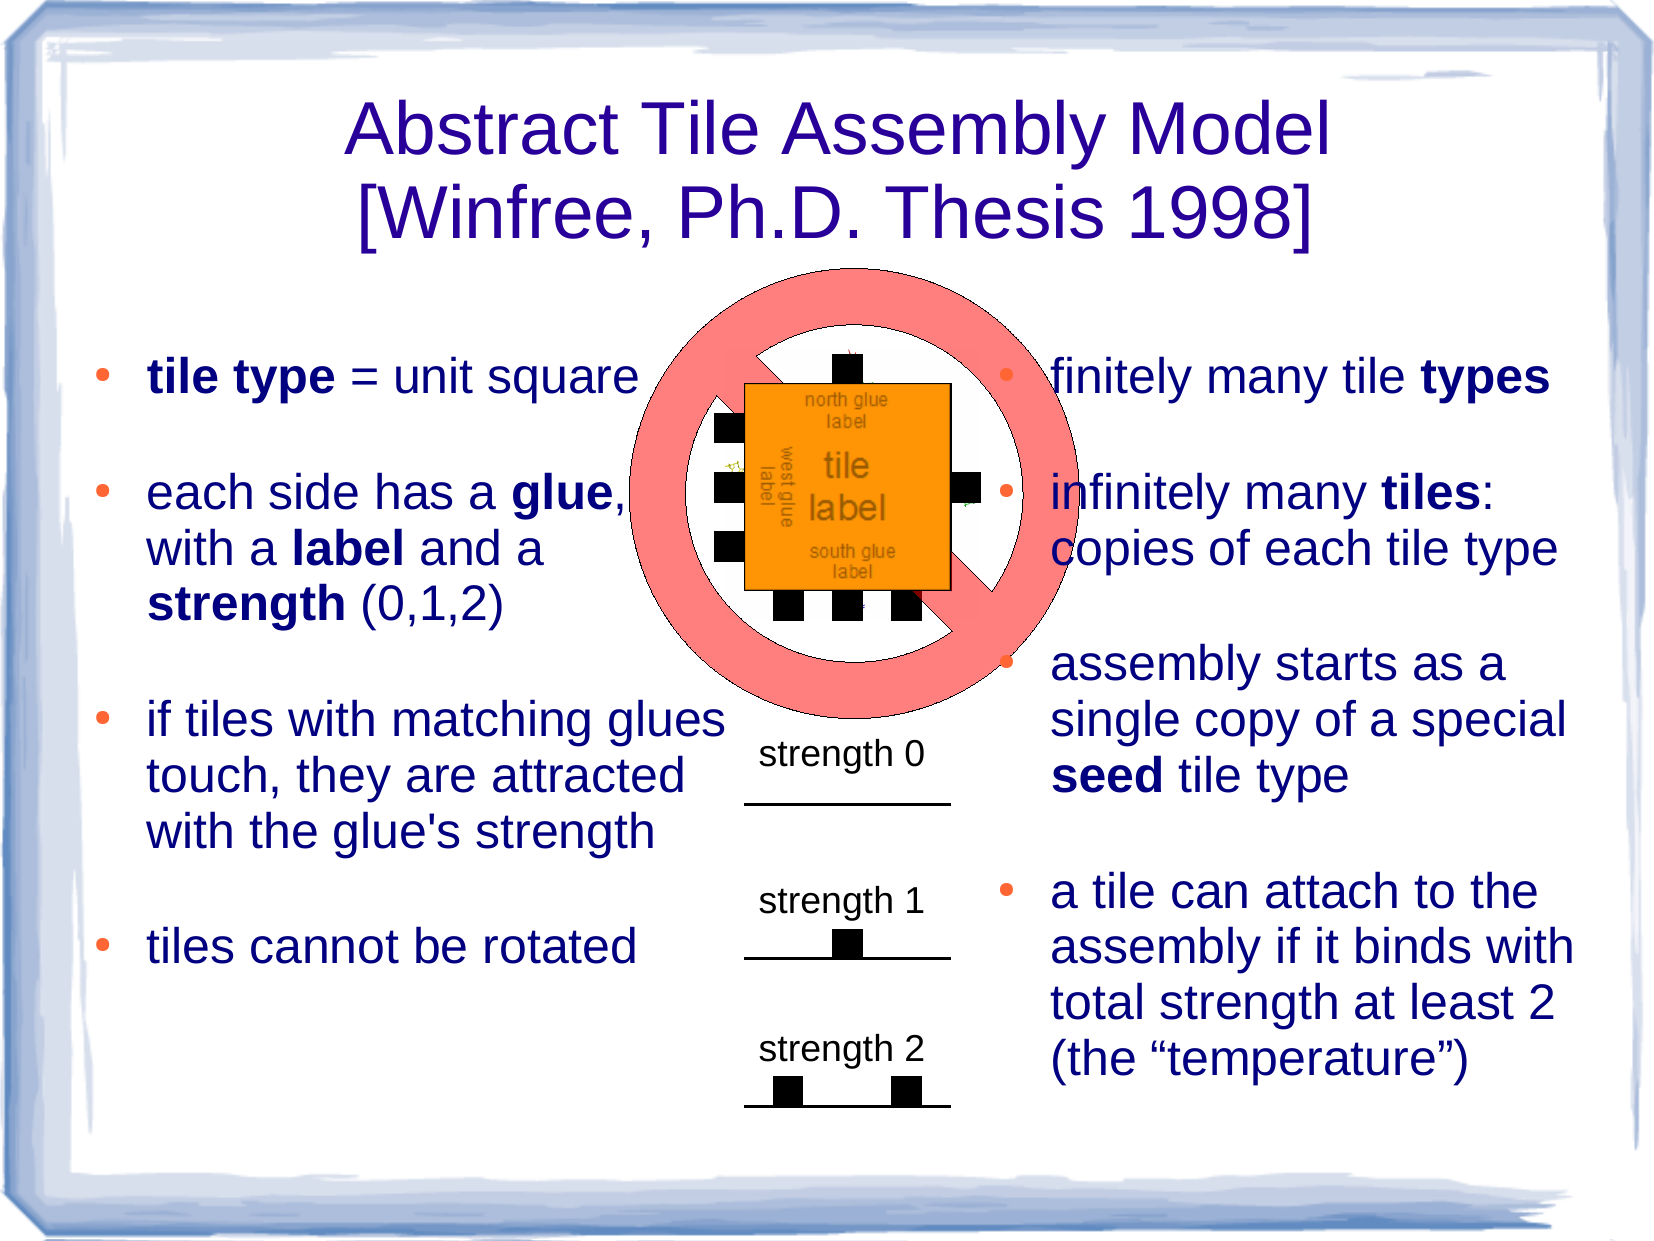

# Abstract Tile Assembly Model [Winfree, Ph.D. Thesis 1998]
tile type = unit square
each side has a glue, with a label and a strength (0,1,2)
if tiles with matching glues touch, they are attracted with the glue's strength
tiles cannot be rotated
finitely many tile types
infinitely many tiles: copies of each tile type
assembly starts as a single copy of a special seed tile type
a tile can attach to the assembly if it binds with total strength at least 2 (the “temperature”)
strength 0
strength 1
strength 2